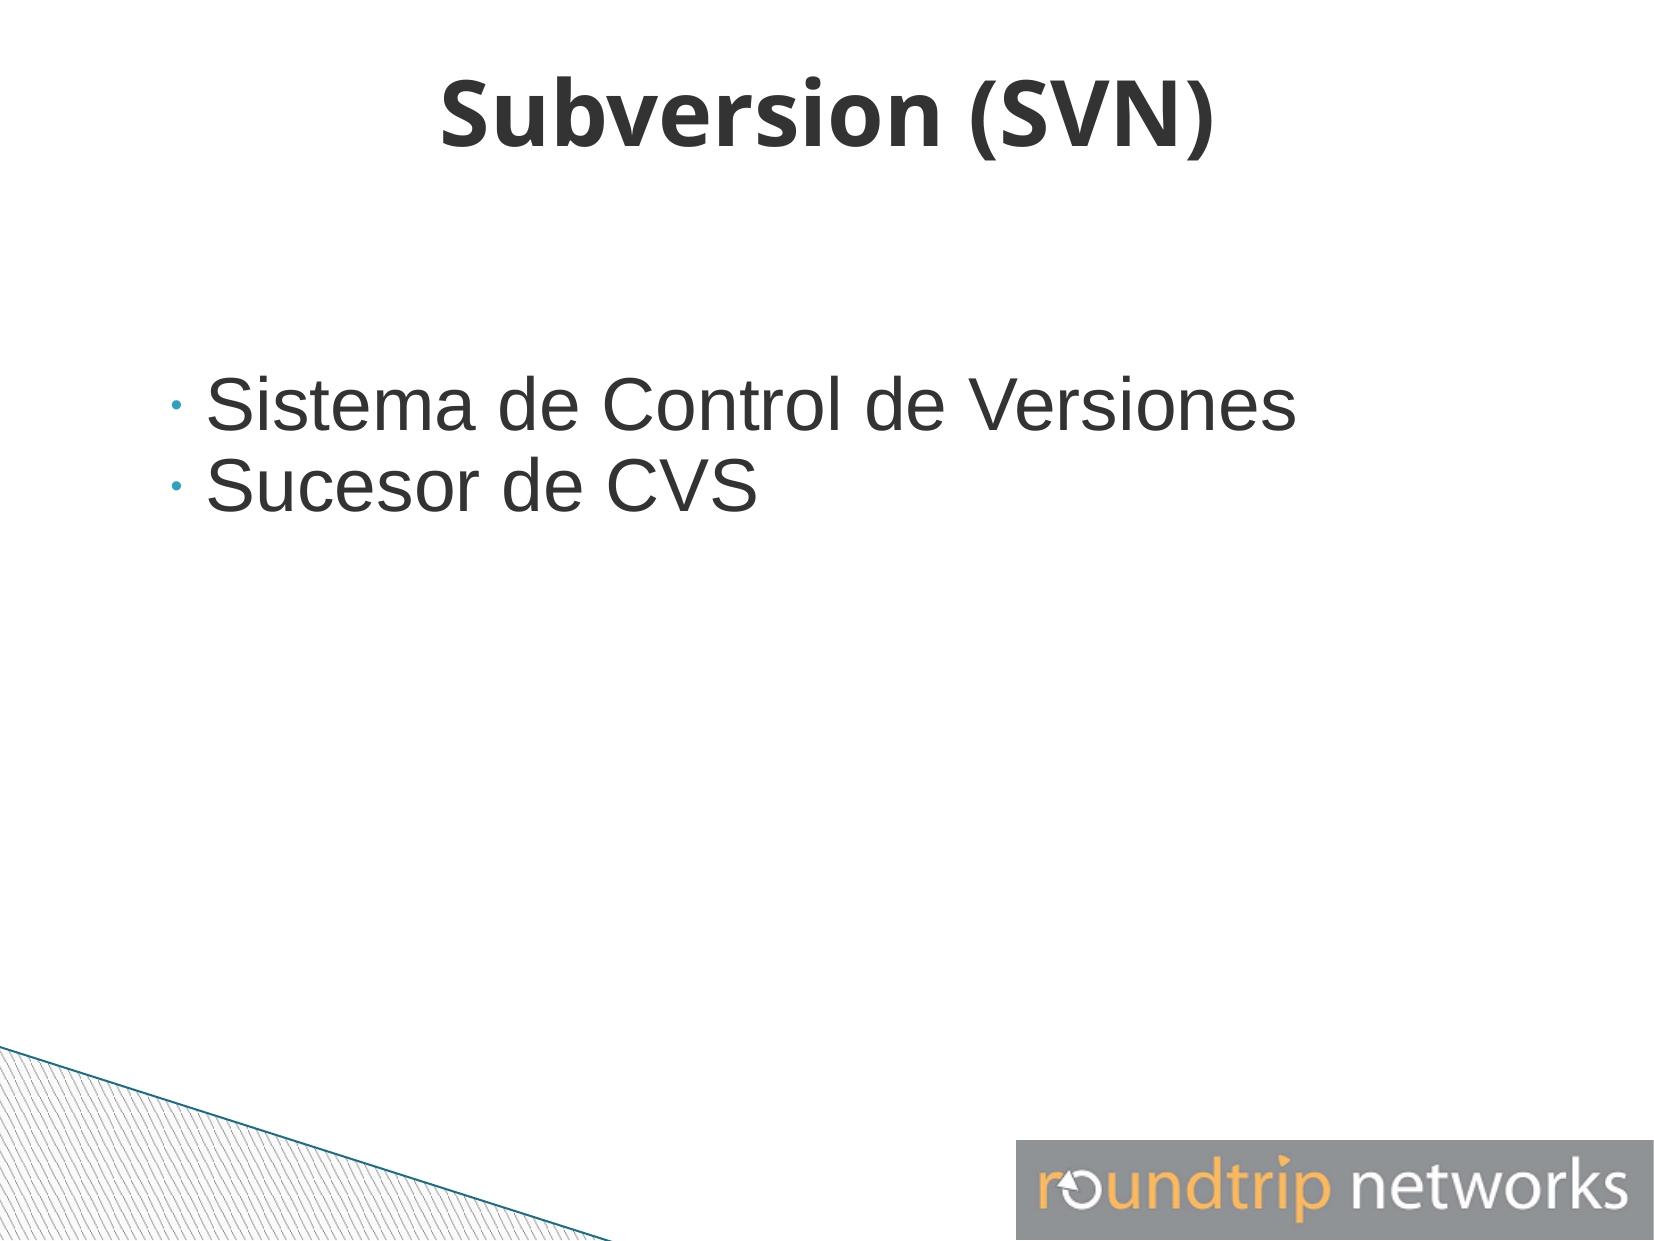

Subversion (SVN)
Sistema de Control de Versiones
Sucesor de CVS